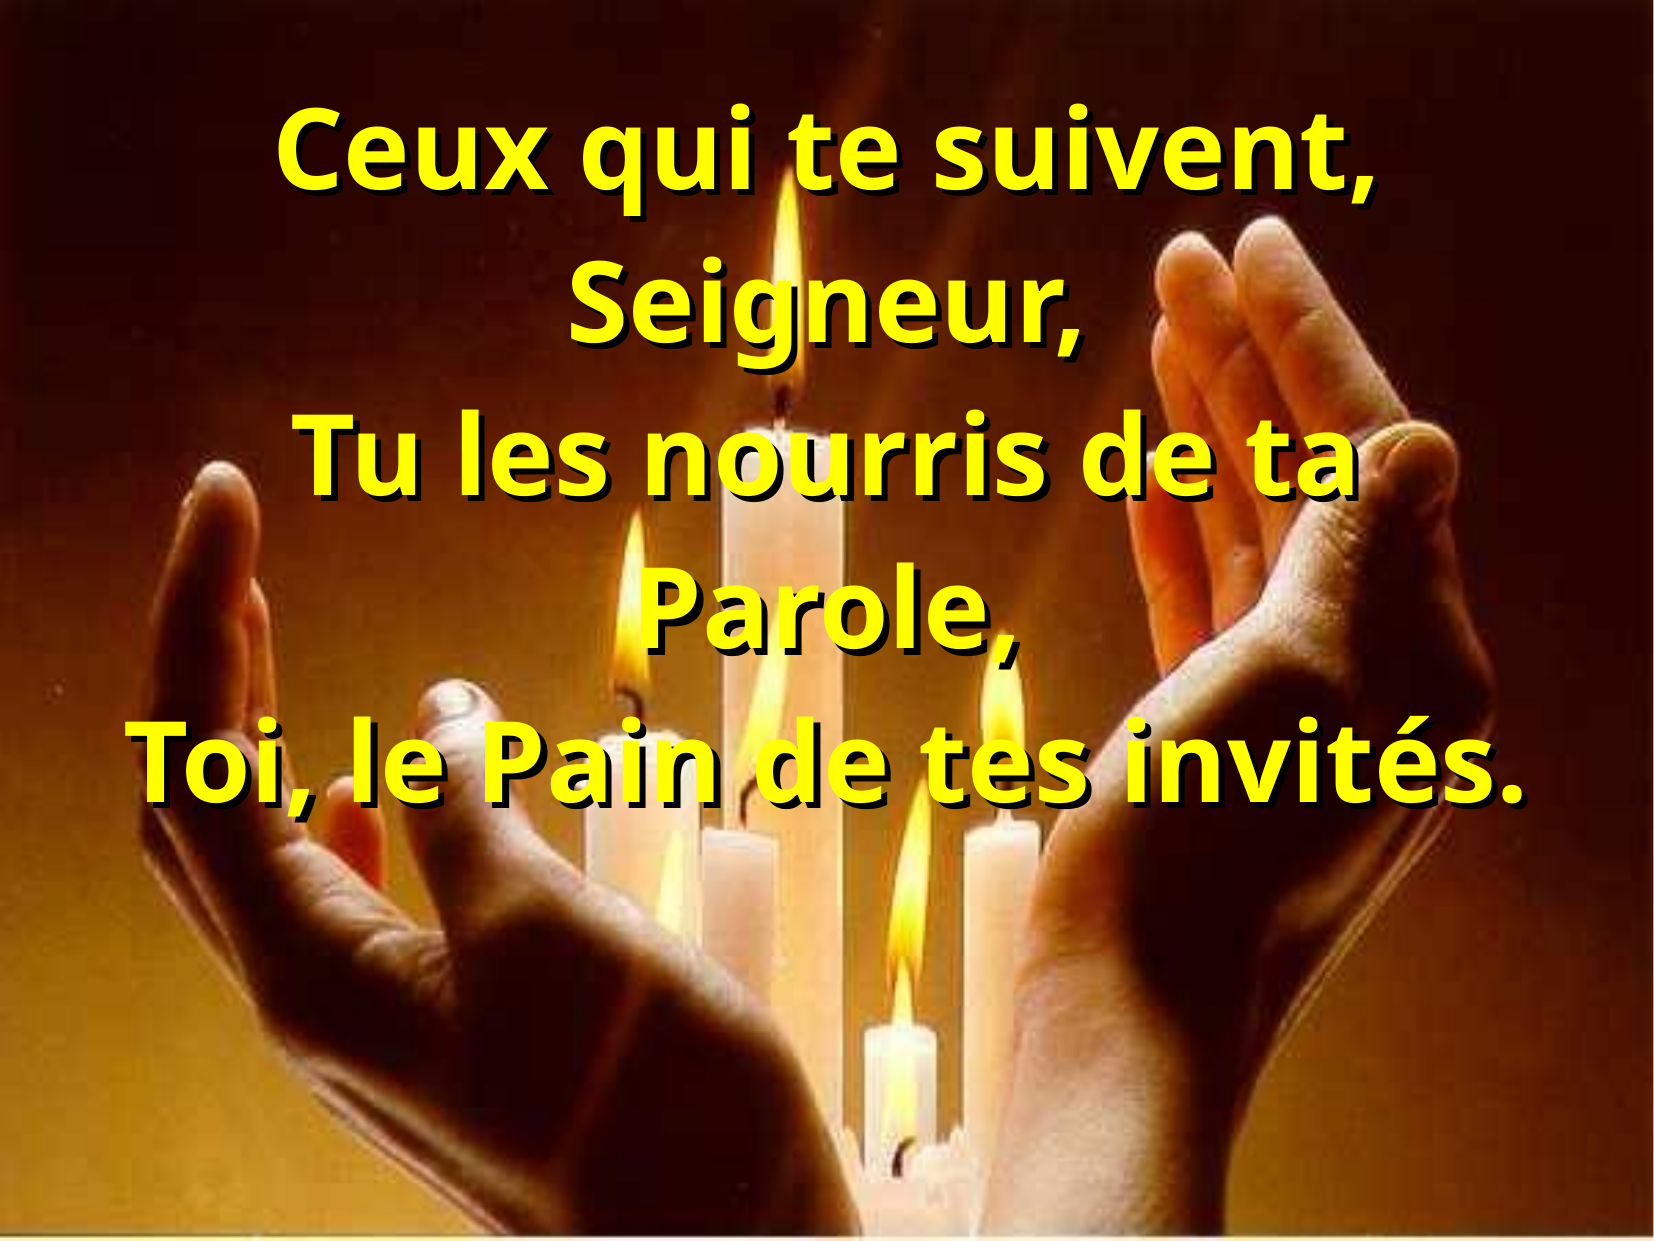

# Ceux qui te suivent, Seigneur,
Tu les nourris de ta Parole,
Toi, le Pain de tes invités.